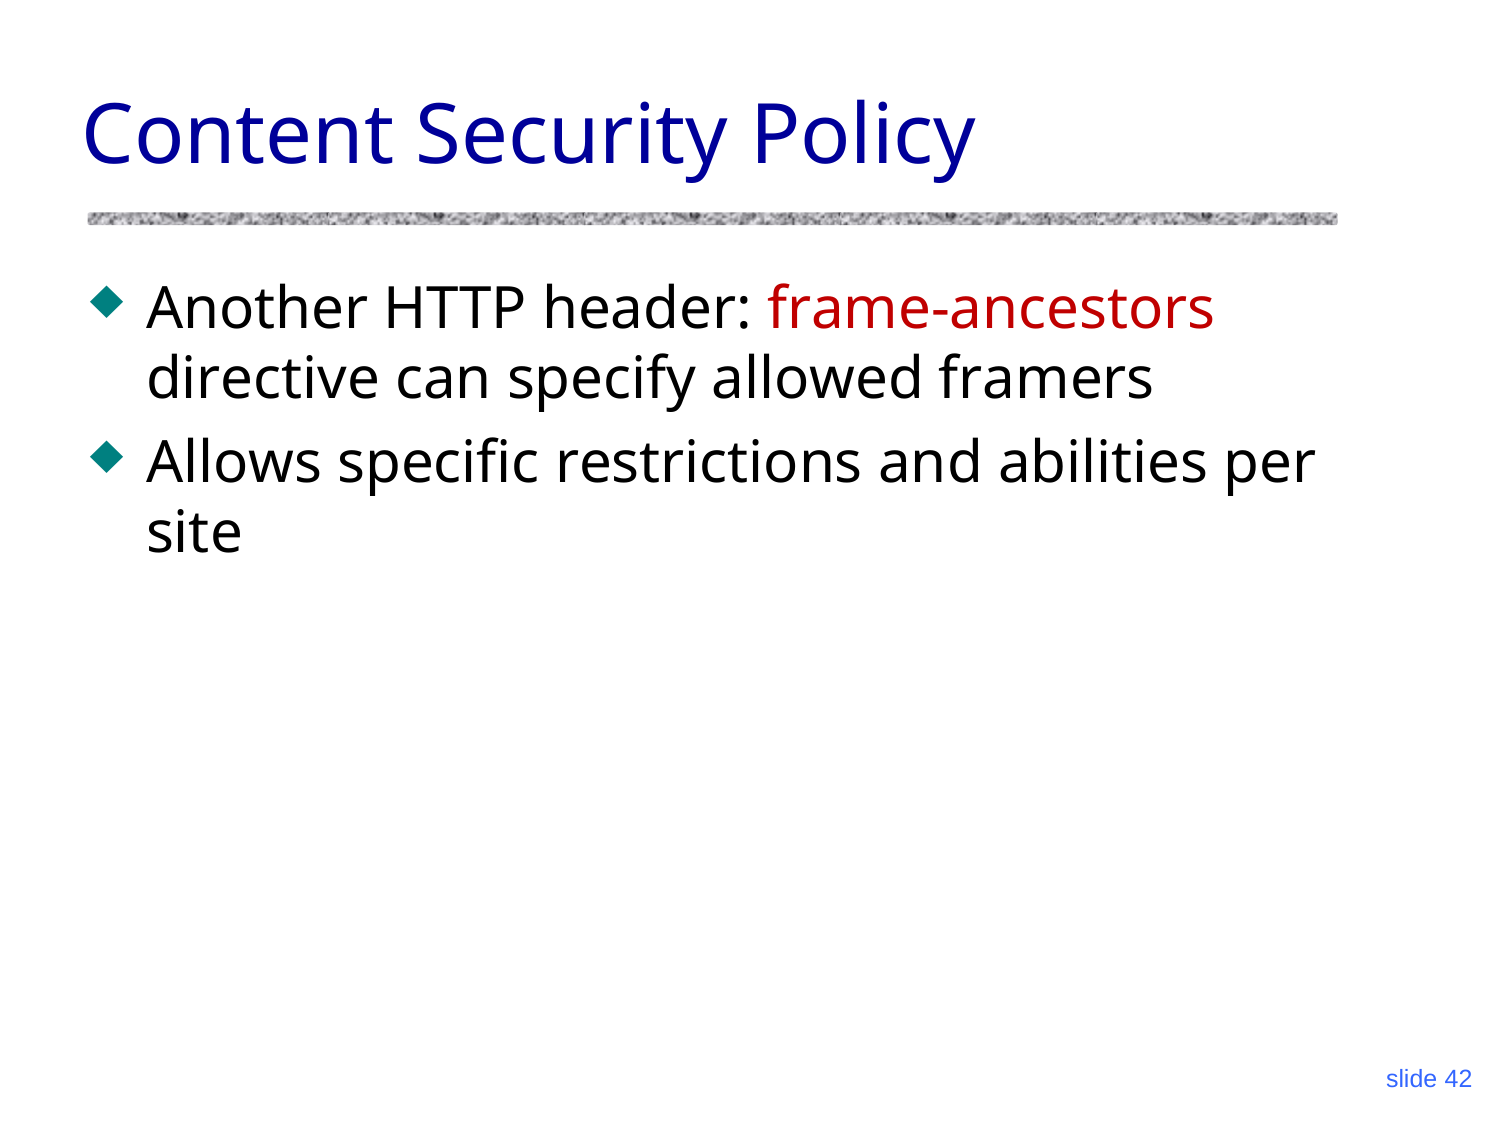

Content Security Policy
Another HTTP header: frame-ancestors directive can specify allowed framers
Allows specific restrictions and abilities per site
slide